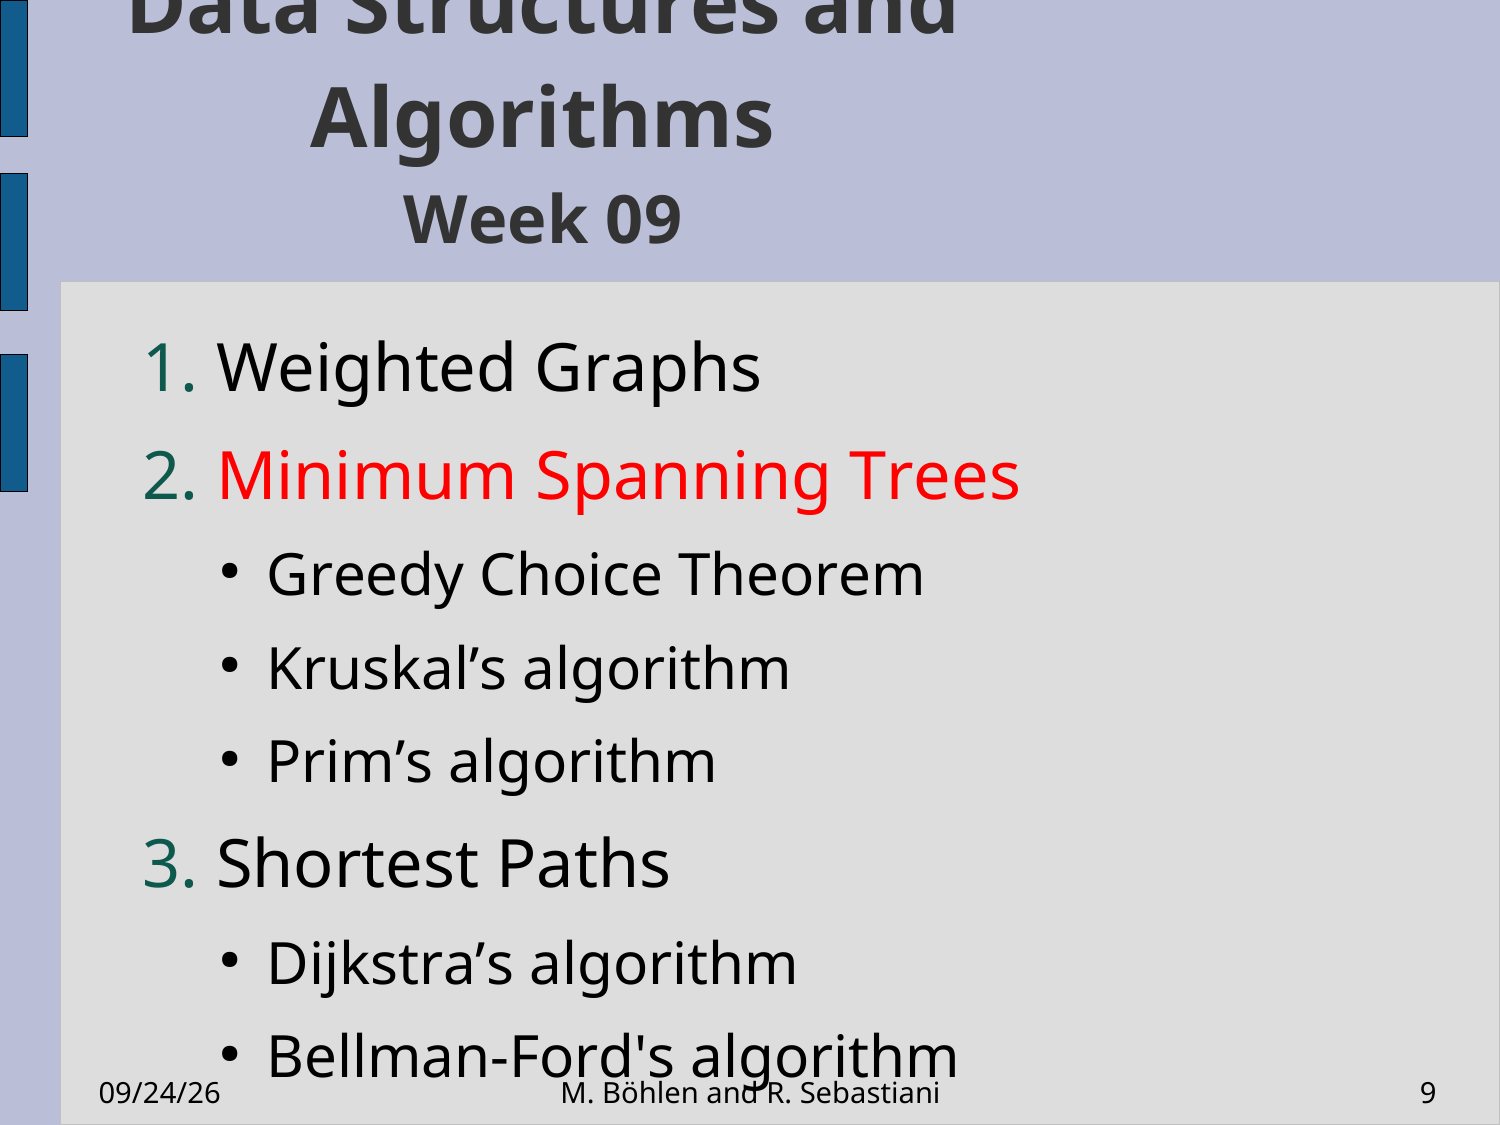

# Data Structures and Algorithms Week 09
 Weighted Graphs
 Minimum Spanning Trees
Greedy Choice Theorem
Kruskal’s algorithm
Prim’s algorithm
 Shortest Paths
Dijkstra’s algorithm
Bellman-Ford's algorithm
M. Böhlen and R. Sebastiani
9